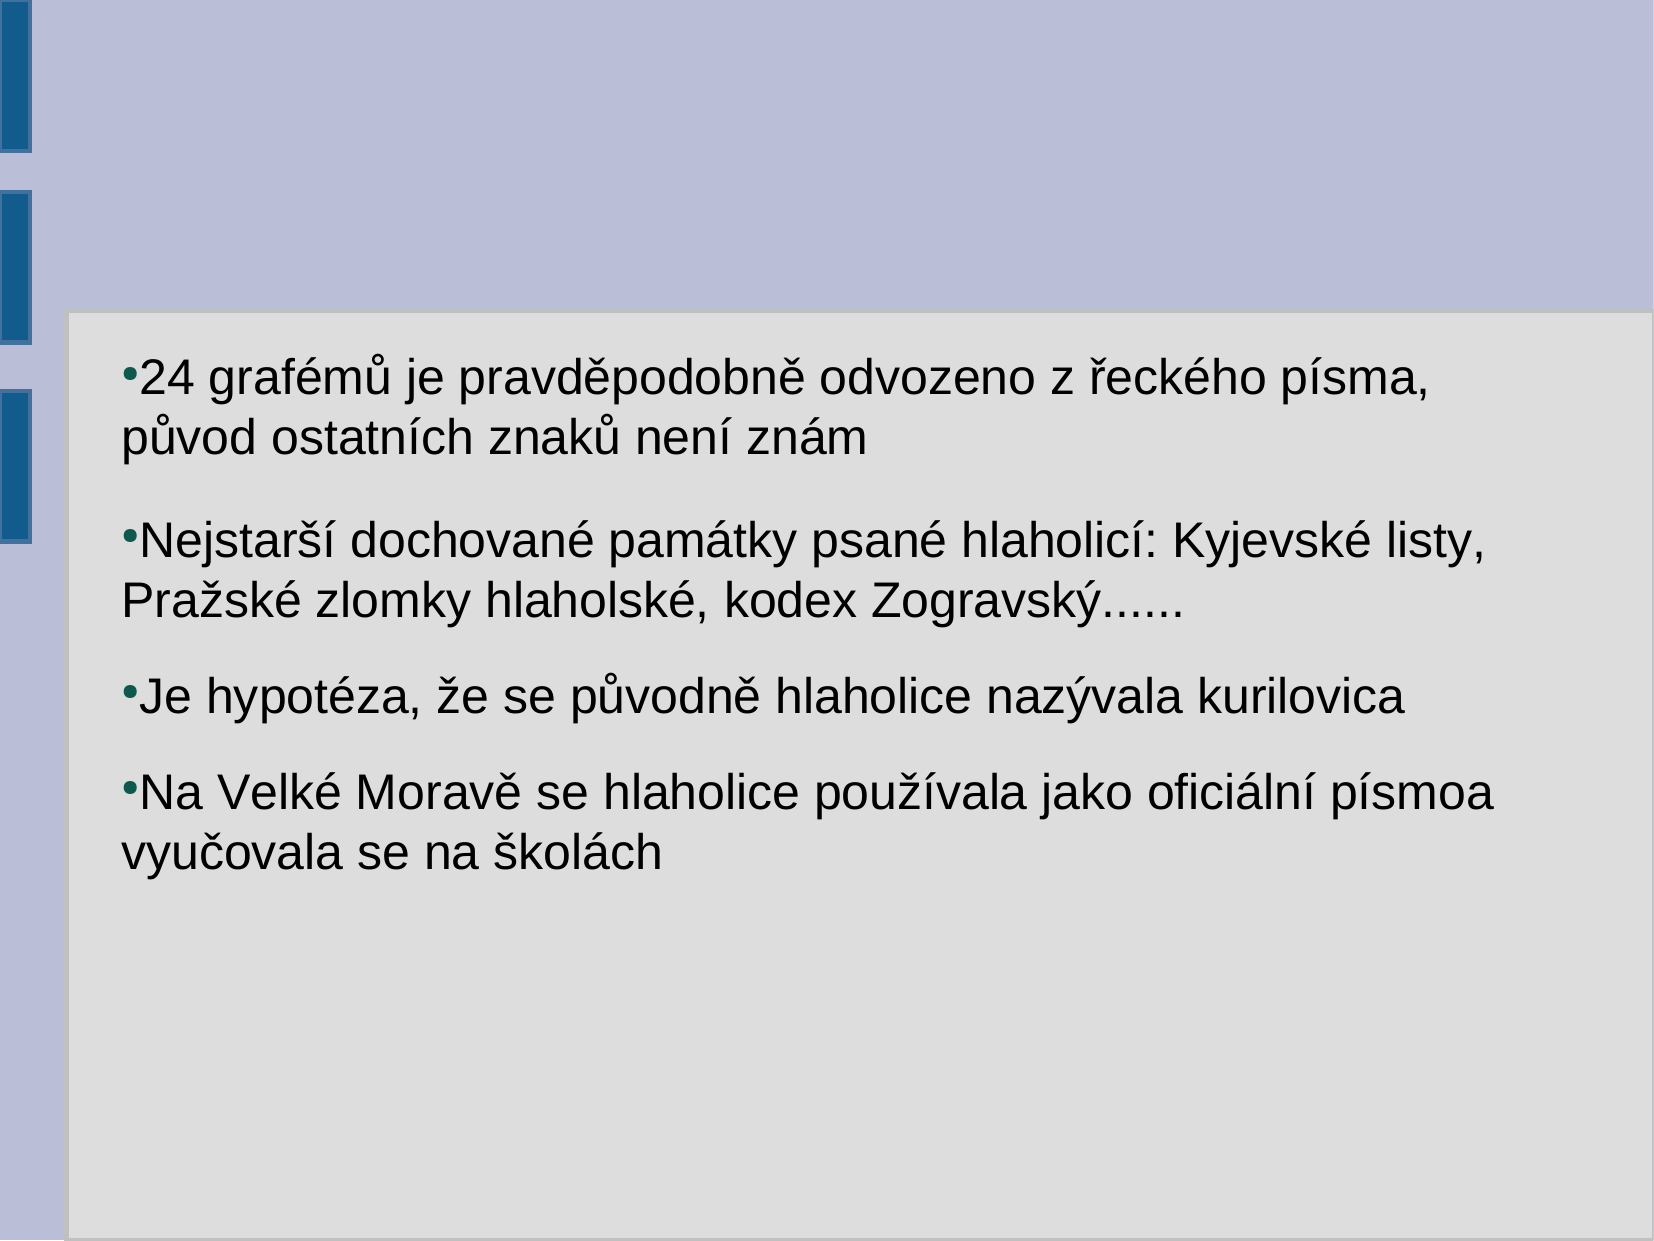

# 24 grafémů je pravděpodobně odvozeno z řeckého písma, původ ostatních znaků není znám
Nejstarší dochované památky psané hlaholicí: Kyjevské listy, Pražské zlomky hlaholské, kodex Zogravský......
Je hypotéza, že se původně hlaholice nazývala kurilovica
Na Velké Moravě se hlaholice používala jako oficiální písmoa vyučovala se na školách